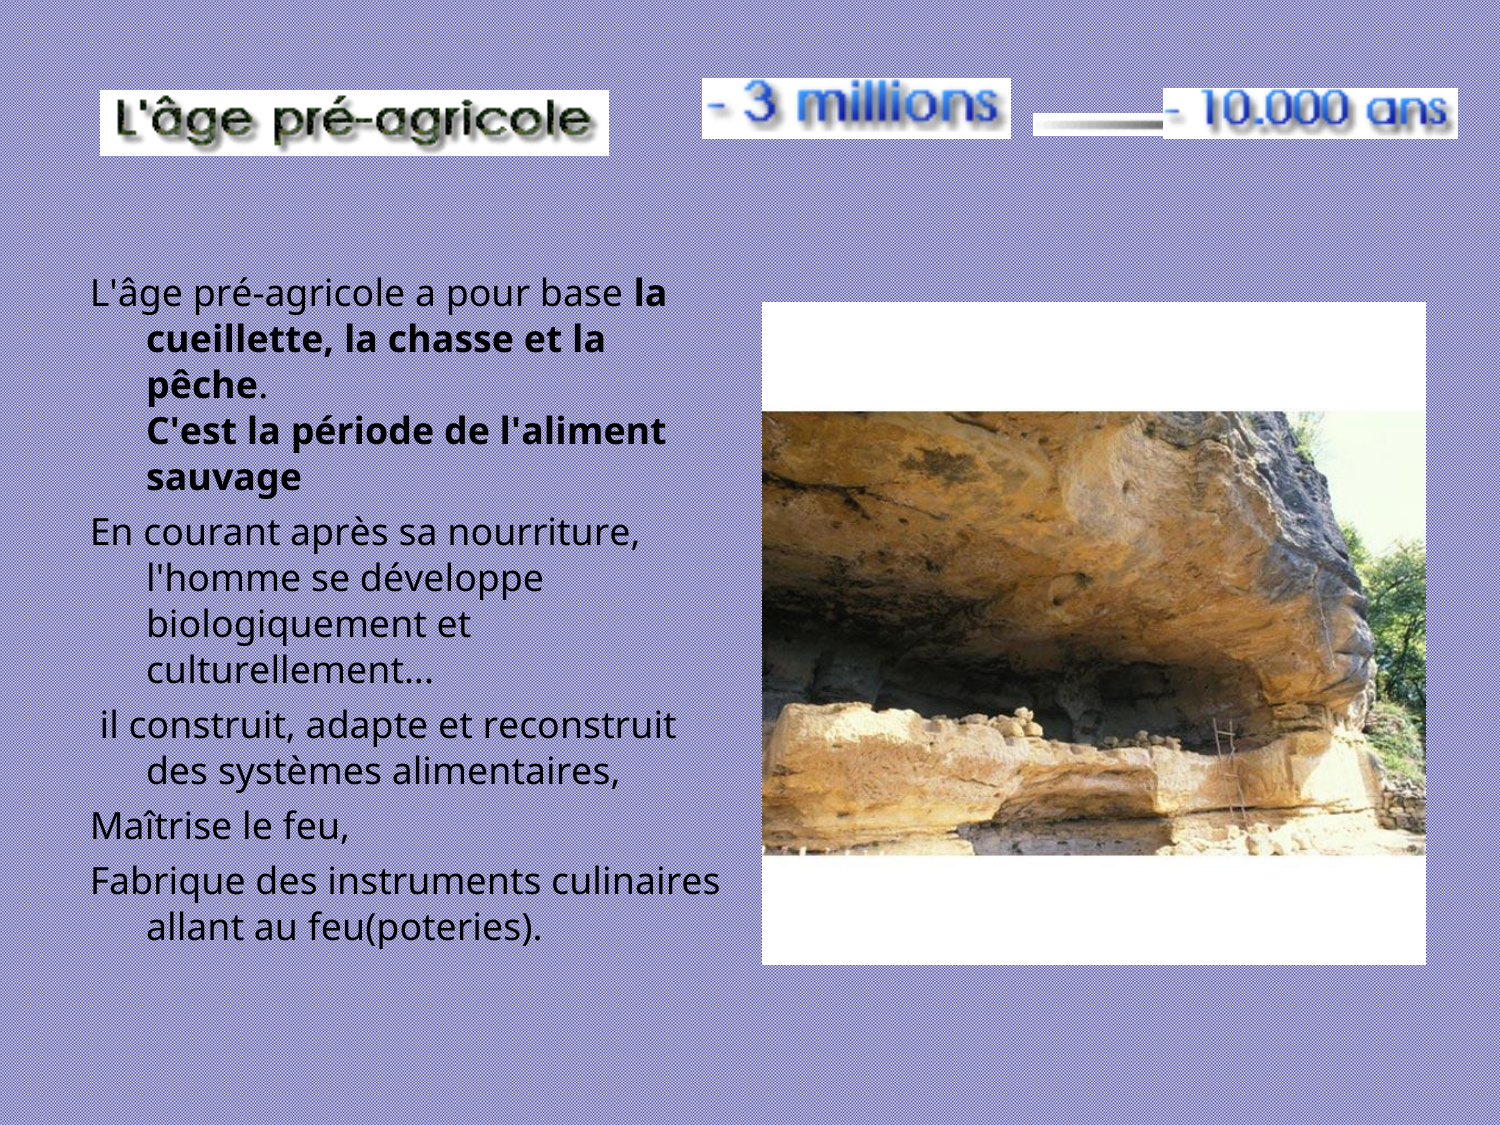

# L'âge pré-agricole a pour base la cueillette, la chasse et la pêche. C'est la période de l'aliment sauvage
En courant après sa nourriture, l'homme se développe biologiquement et culturellement...
 il construit, adapte et reconstruit des systèmes alimentaires,
Maîtrise le feu,
Fabrique des instruments culinaires allant au feu(poteries).